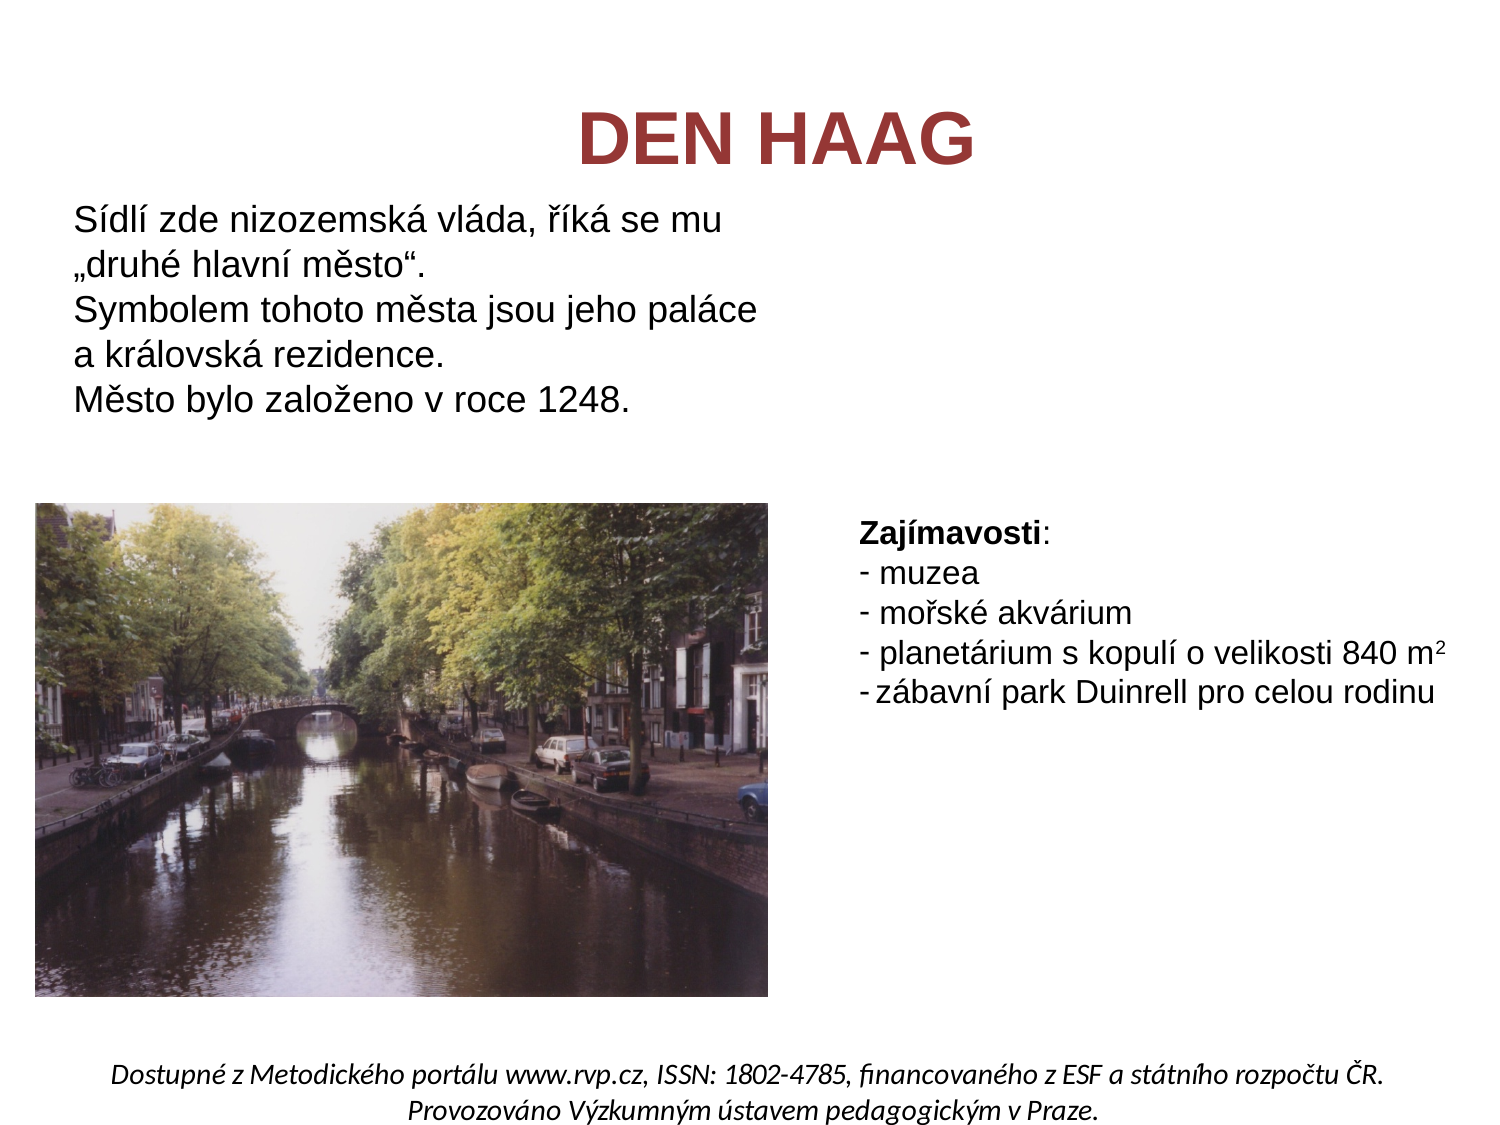

DEN HAAG
Sídlí zde nizozemská vláda, říká se mu „druhé hlavní město“.
Symbolem tohoto města jsou jeho paláce
a královská rezidence.
Město bylo založeno v roce 1248.
Zajímavosti:
 muzea
 mořské akvárium
 planetárium s kopulí o velikosti 840 m2
 zábavní park Duinrell pro celou rodinu